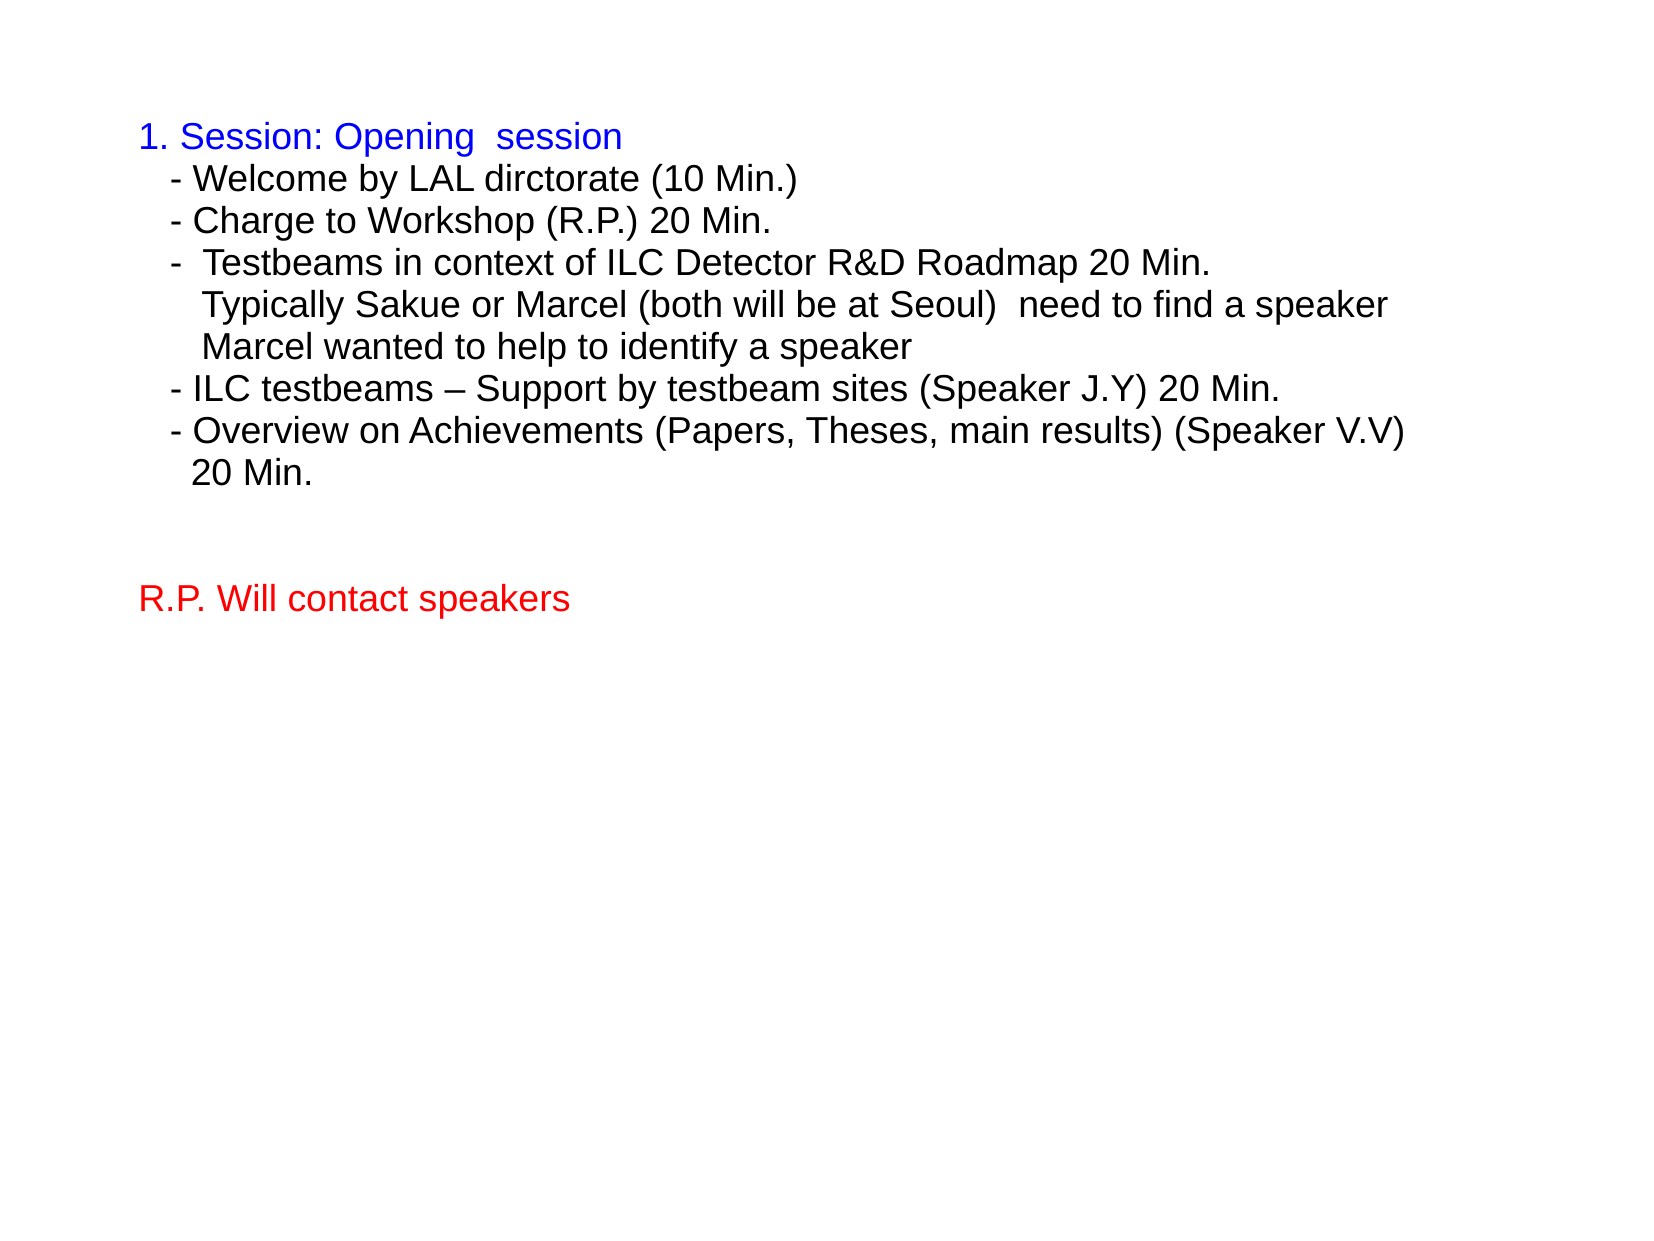

1. Session: Opening session
 - Welcome by LAL dirctorate (10 Min.)
 - Charge to Workshop (R.P.) 20 Min.
 - Testbeams in context of ILC Detector R&D Roadmap 20 Min.
 Typically Sakue or Marcel (both will be at Seoul) need to find a speaker
 Marcel wanted to help to identify a speaker
 - ILC testbeams – Support by testbeam sites (Speaker J.Y) 20 Min.
 - Overview on Achievements (Papers, Theses, main results) (Speaker V.V)
 20 Min.
R.P. Will contact speakers